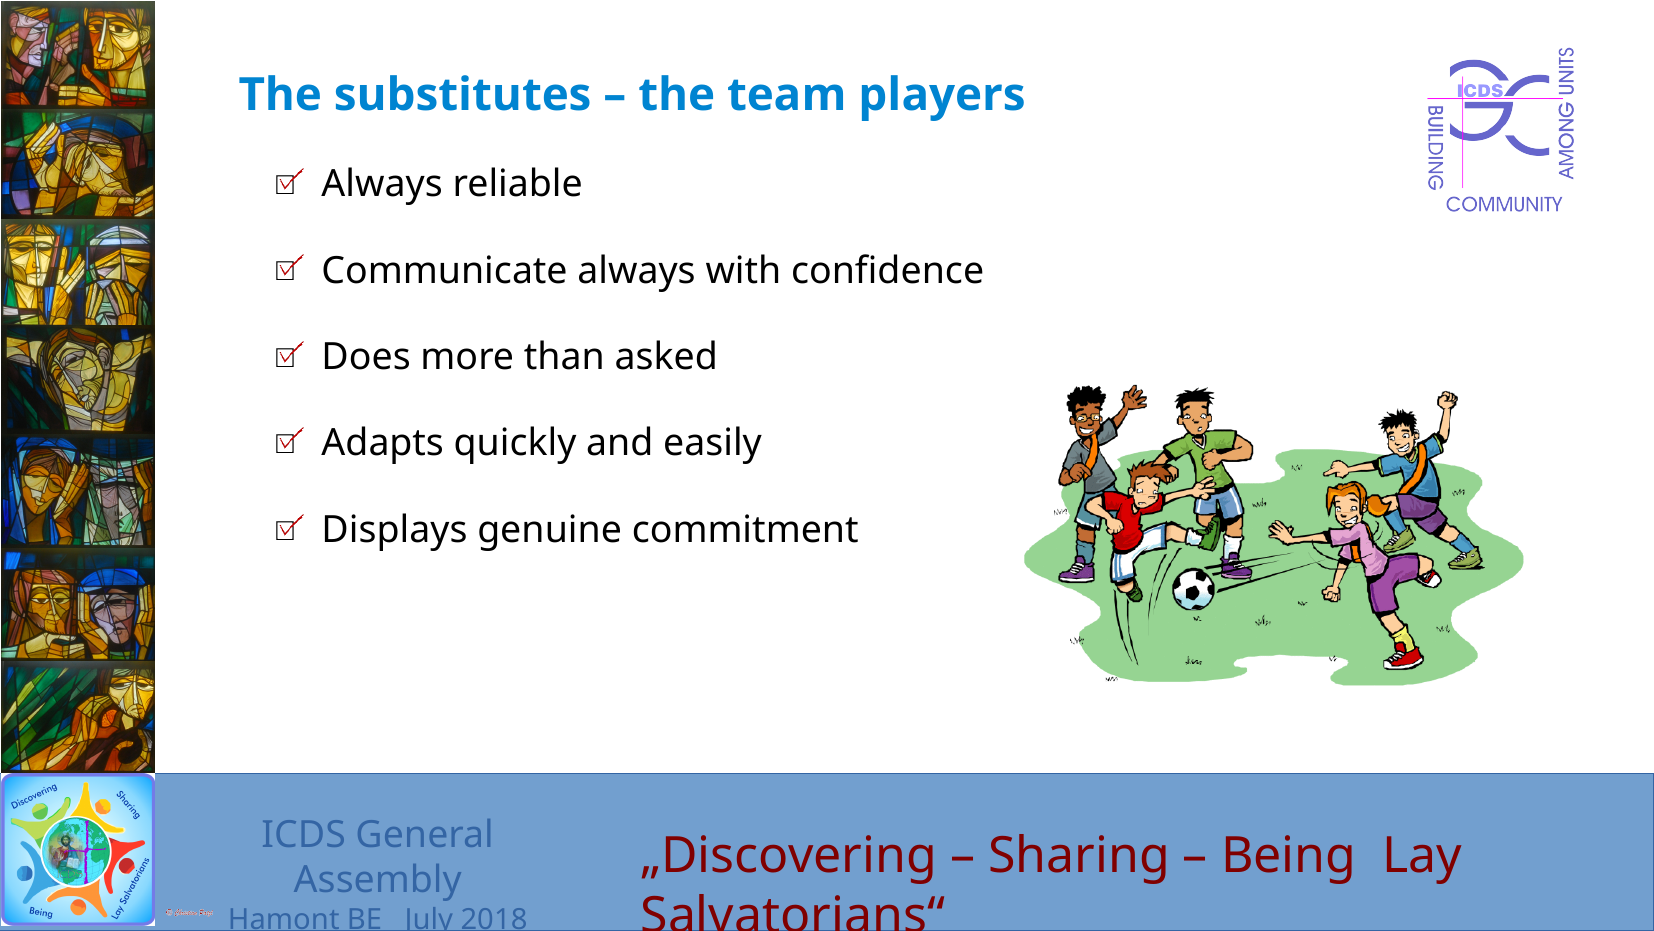

The substitutes – the team players
Always reliable
Communicate always with confidence
Does more than asked
Adapts quickly and easily
Displays genuine commitment
„Discovering – Sharing – Being Lay Salvatorians“